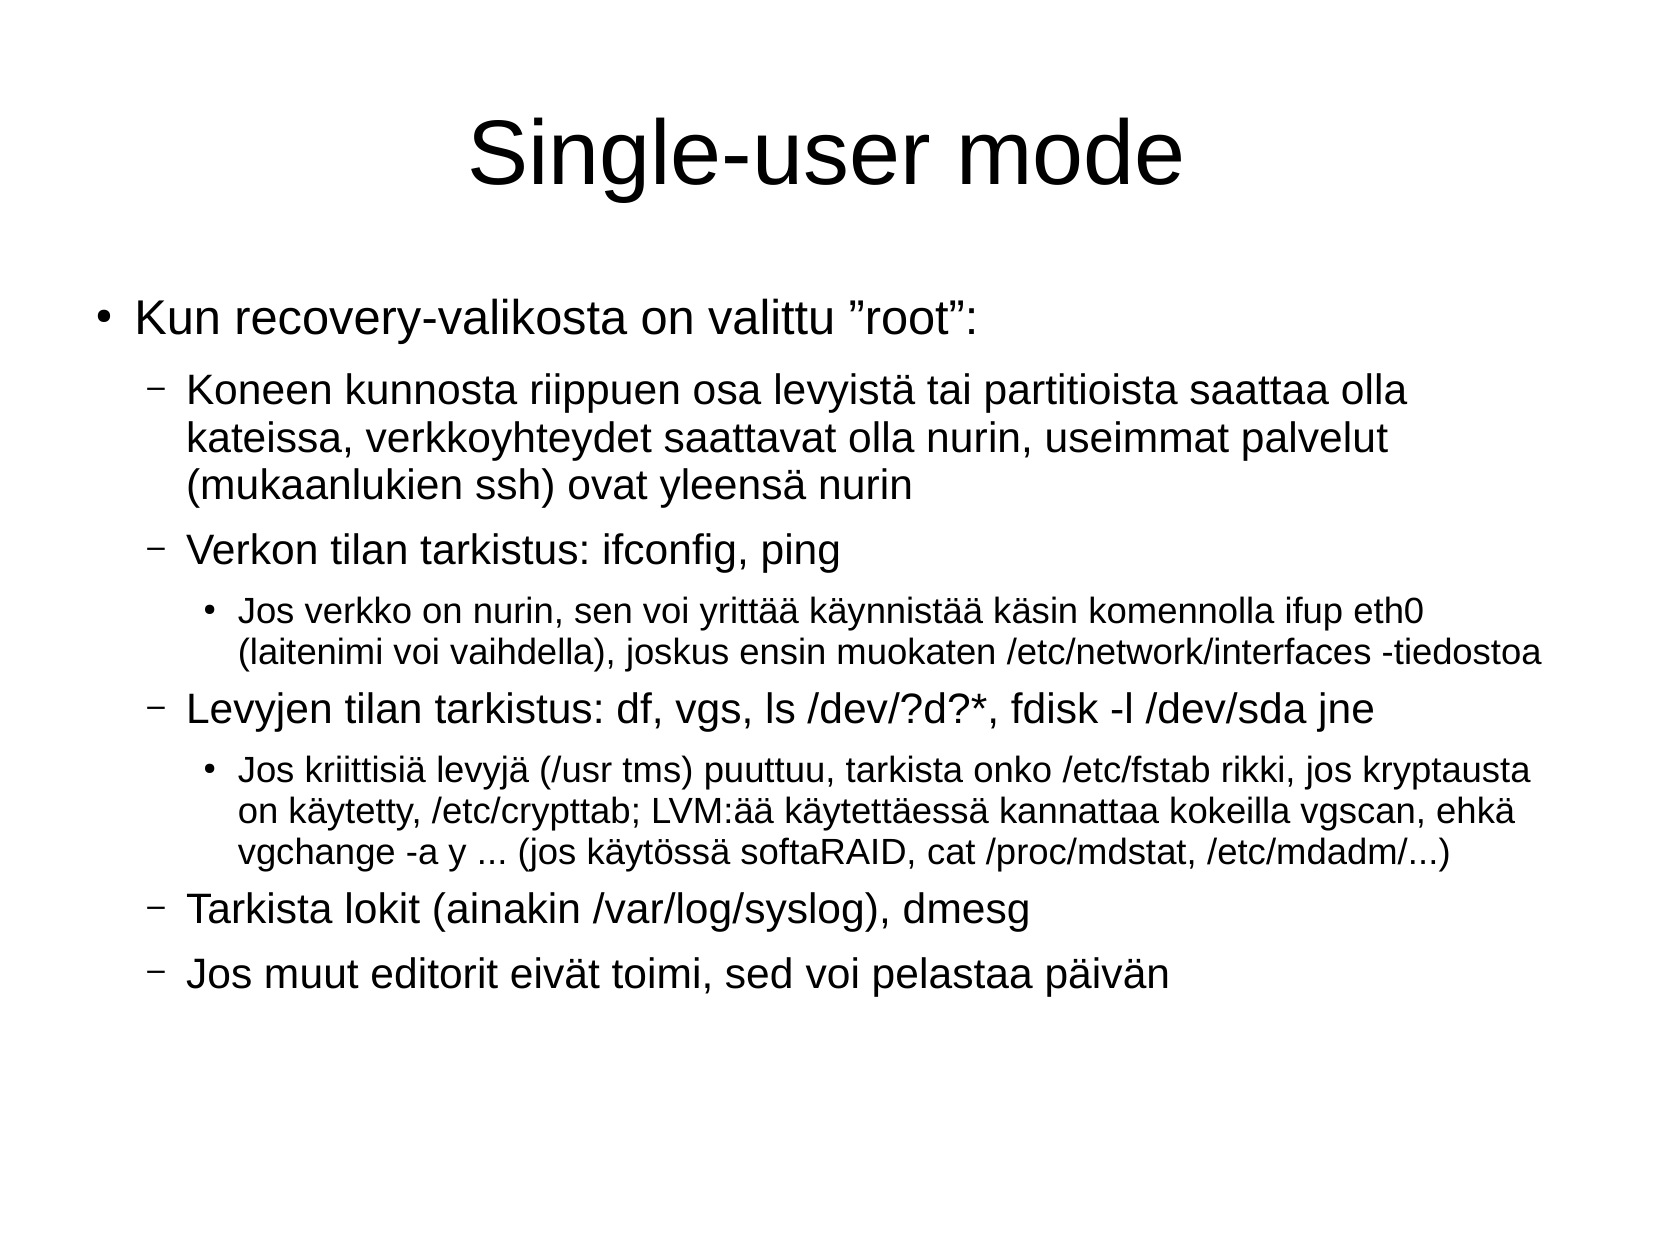

# Single-user mode
Kun recovery-valikosta on valittu ”root”:
Koneen kunnosta riippuen osa levyistä tai partitioista saattaa olla kateissa, verkkoyhteydet saattavat olla nurin, useimmat palvelut (mukaanlukien ssh) ovat yleensä nurin
Verkon tilan tarkistus: ifconfig, ping
Jos verkko on nurin, sen voi yrittää käynnistää käsin komennolla ifup eth0 (laitenimi voi vaihdella), joskus ensin muokaten /etc/network/interfaces -tiedostoa
Levyjen tilan tarkistus: df, vgs, ls /dev/?d?*, fdisk -l /dev/sda jne
Jos kriittisiä levyjä (/usr tms) puuttuu, tarkista onko /etc/fstab rikki, jos kryptausta on käytetty, /etc/crypttab; LVM:ää käytettäessä kannattaa kokeilla vgscan, ehkä vgchange -a y ... (jos käytössä softaRAID, cat /proc/mdstat, /etc/mdadm/...)
Tarkista lokit (ainakin /var/log/syslog), dmesg
Jos muut editorit eivät toimi, sed voi pelastaa päivän